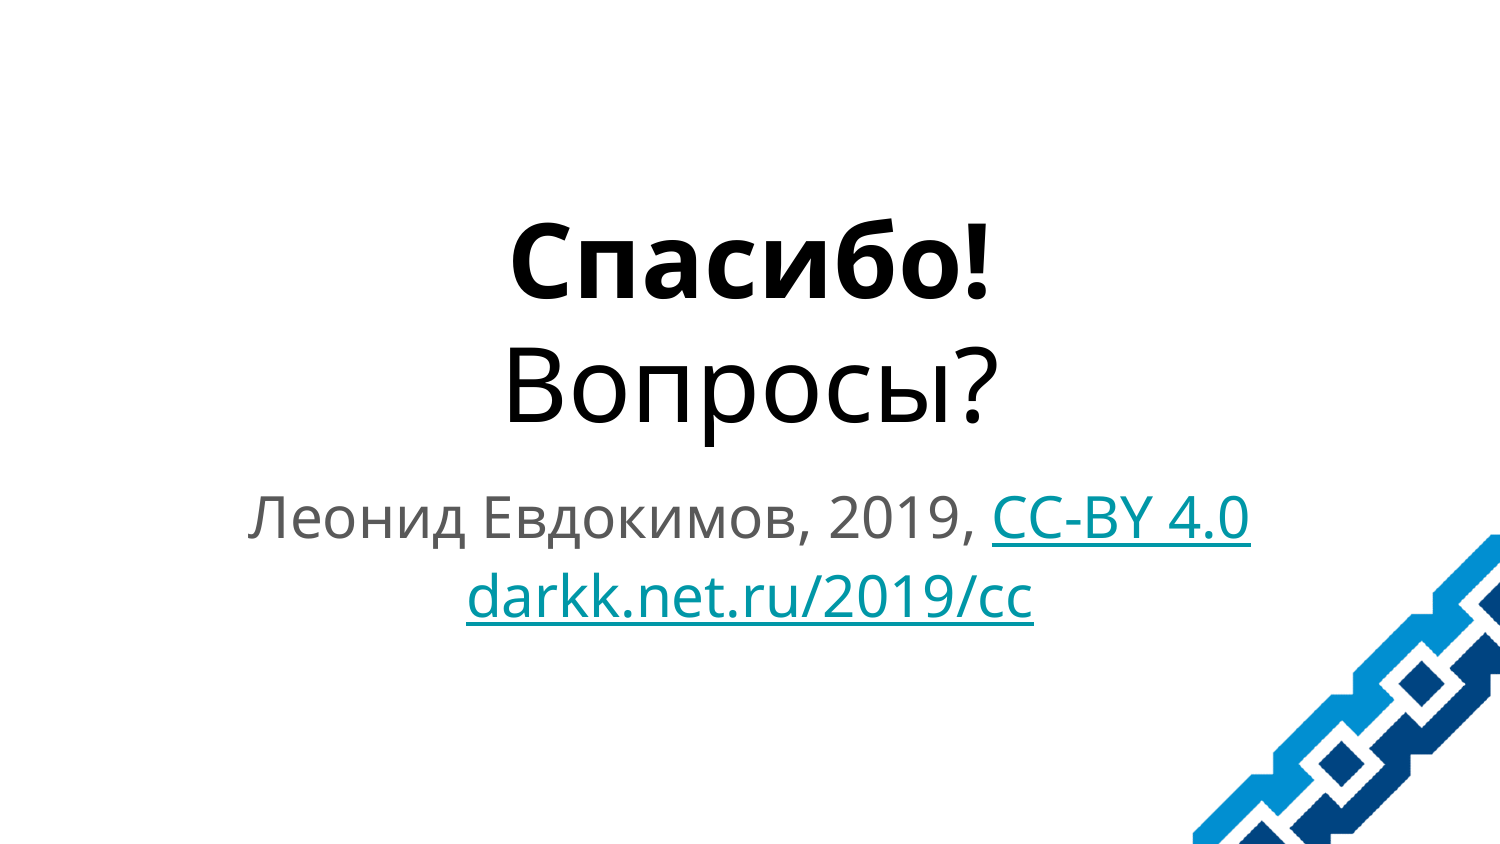

# Спасибо! Вопросы?
Леонид Евдокимов, 2019, CC-BY 4.0
darkk.net.ru/2019/cc